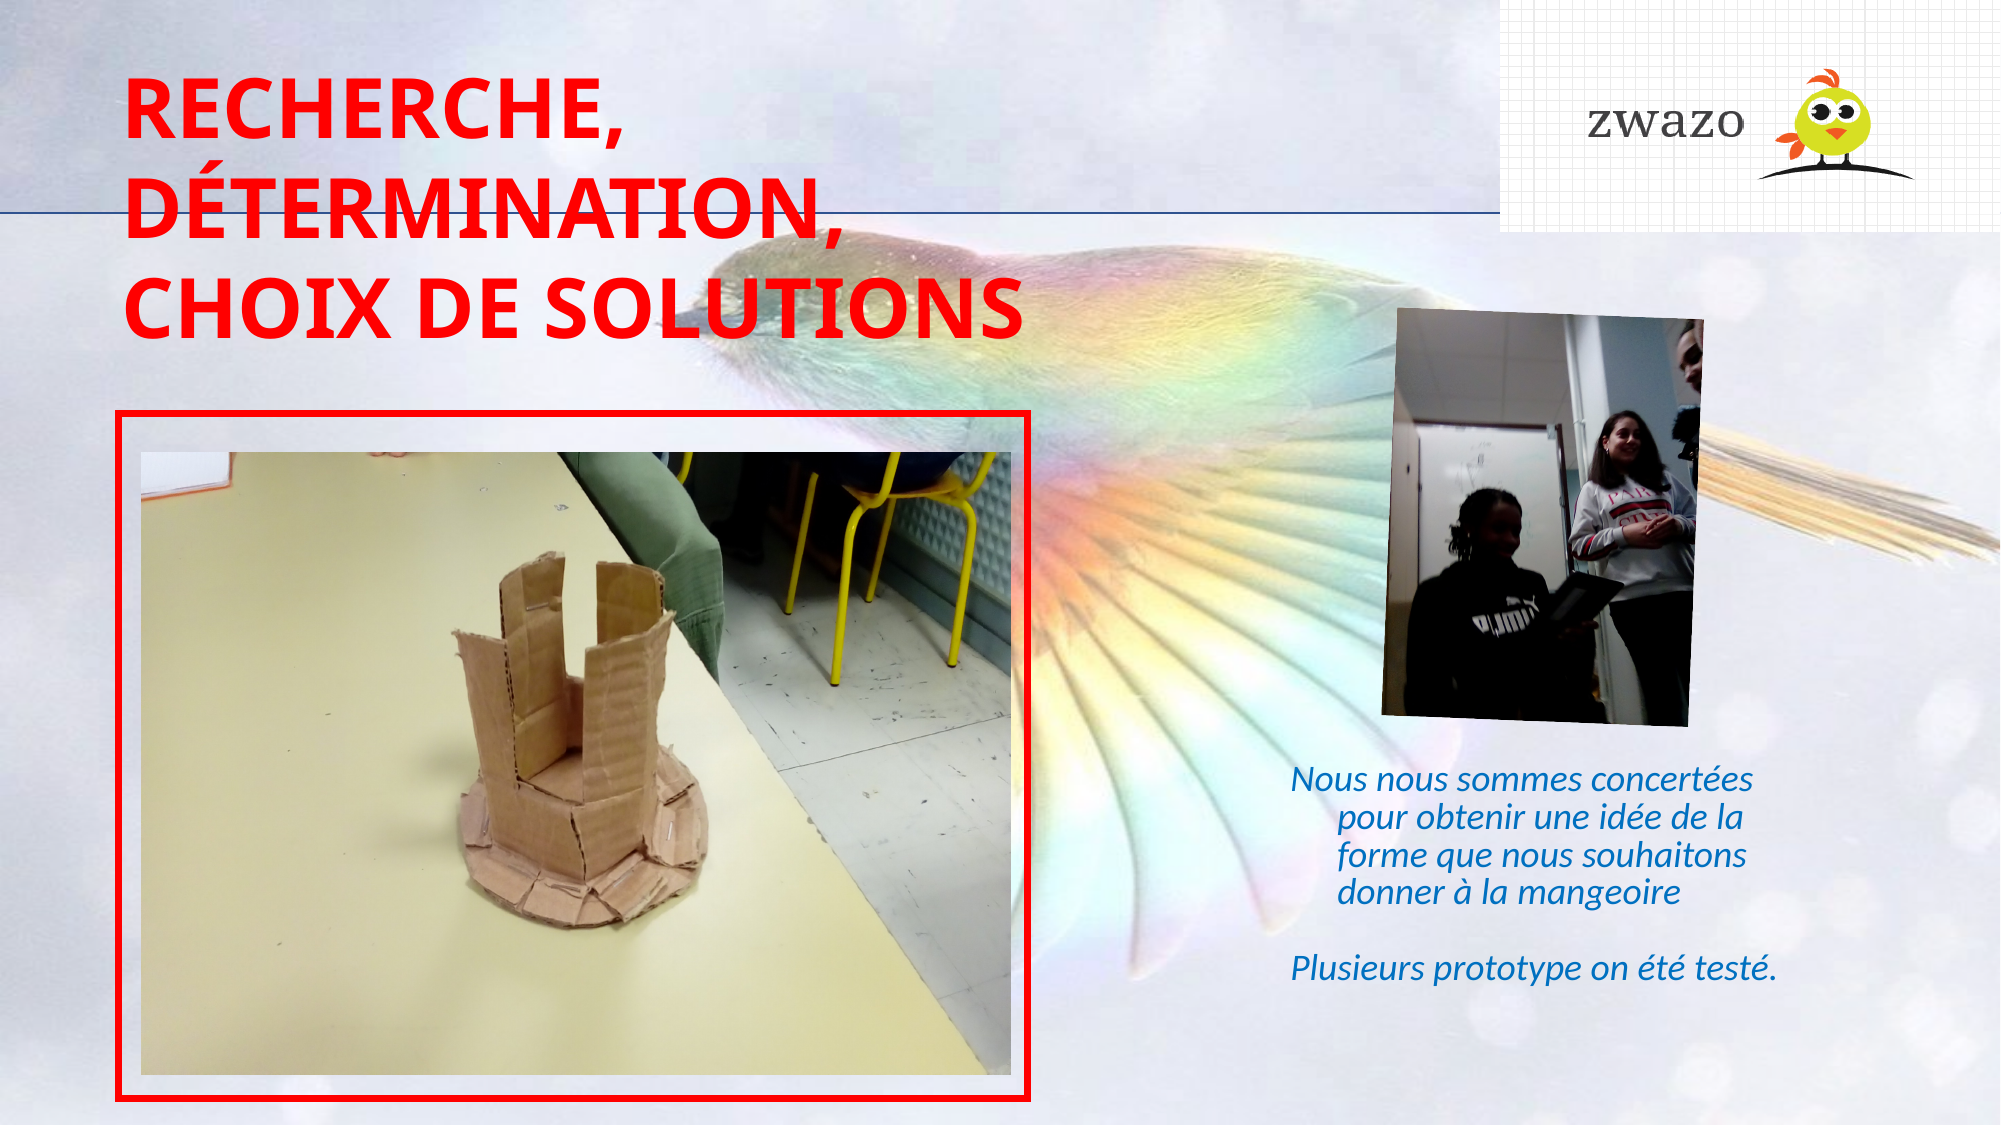

RECHERCHE,
DÉTERMINATION,
CHOIX DE SOLUTIONS
Nous nous sommes concertées pour obtenir une idée de la forme que nous souhaitons donner à la mangeoire
Plusieurs prototype on été testé.